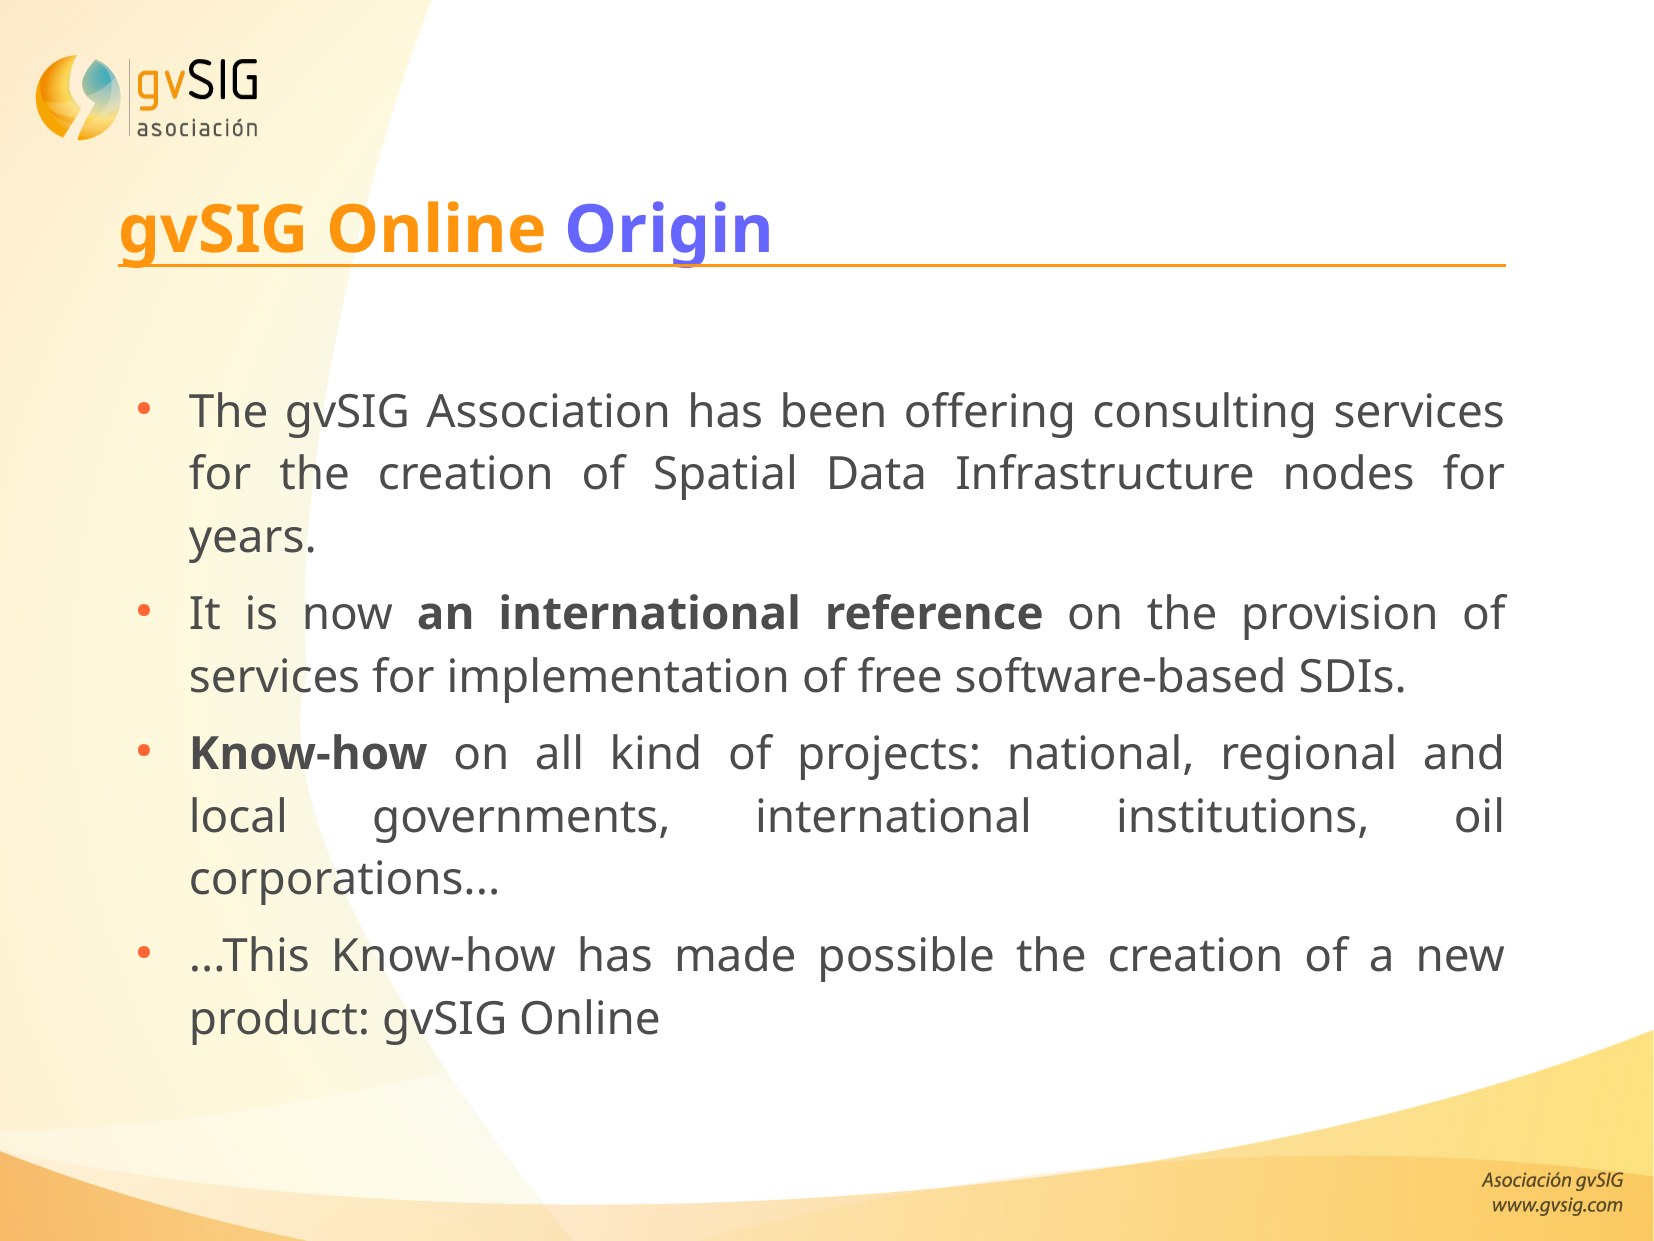

# gvSIG Online Origin
The gvSIG Association has been offering consulting services for the creation of Spatial Data Infrastructure nodes for years.
It is now an international reference on the provision of services for implementation of free software-based SDIs.
Know-how on all kind of projects: national, regional and local governments, international institutions, oil corporations...
...This Know-how has made possible the creation of a new product: gvSIG Online